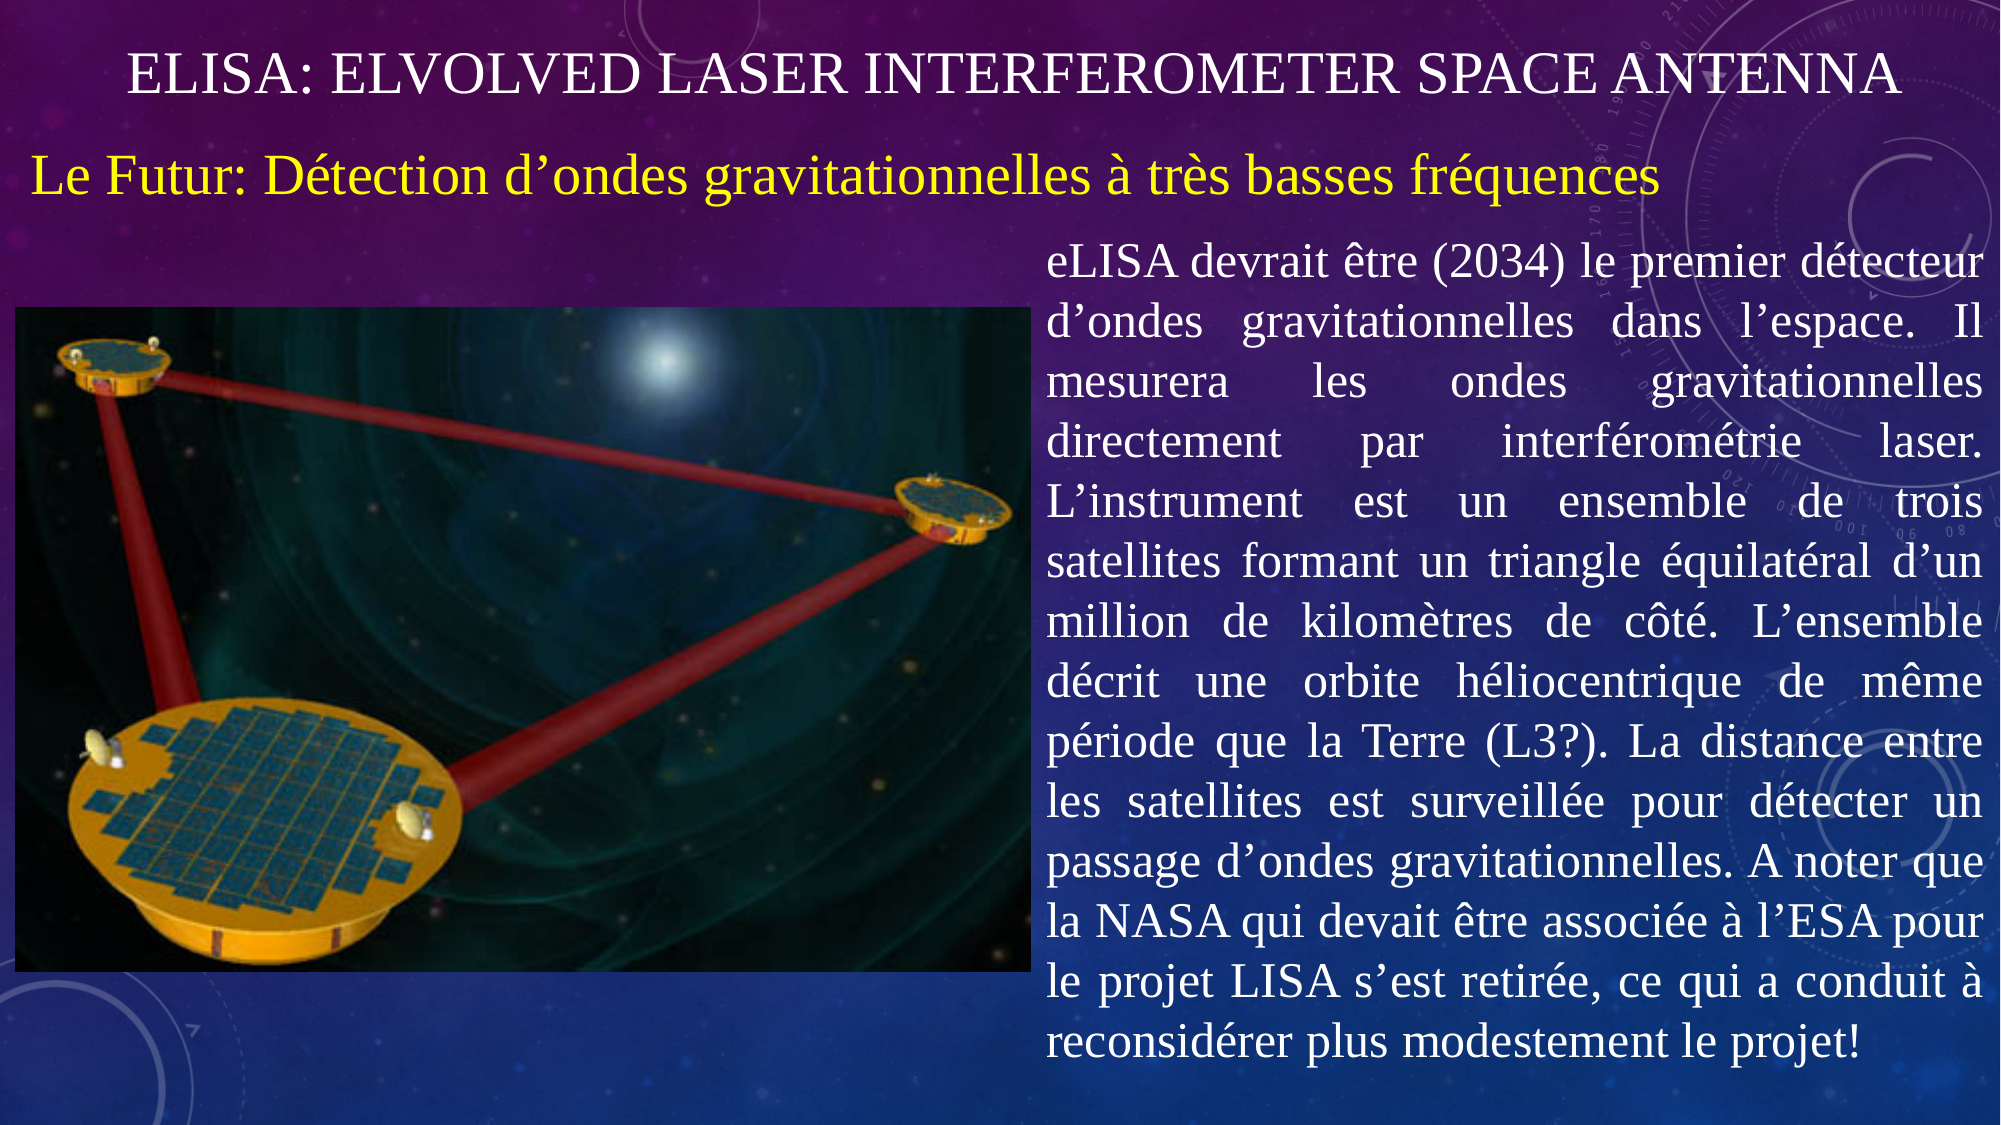

# Elisa: Elvolved laser interferometer Space Antenna
Le Futur: Détection d’ondes gravitationnelles à très basses fréquences
eLISA devrait être (2034) le premier détecteur d’ondes gravitationnelles dans l’espace. Il mesurera les ondes gravitationnelles directement par interférométrie laser. L’instrument est un ensemble de trois satellites formant un triangle équilatéral d’un million de kilomètres de côté. L’ensemble décrit une orbite héliocentrique de même période que la Terre (L3?). La distance entre les satellites est surveillée pour détecter un passage d’ondes gravitationnelles. A noter que la NASA qui devait être associée à l’ESA pour le projet LISA s’est retirée, ce qui a conduit à reconsidérer plus modestement le projet!